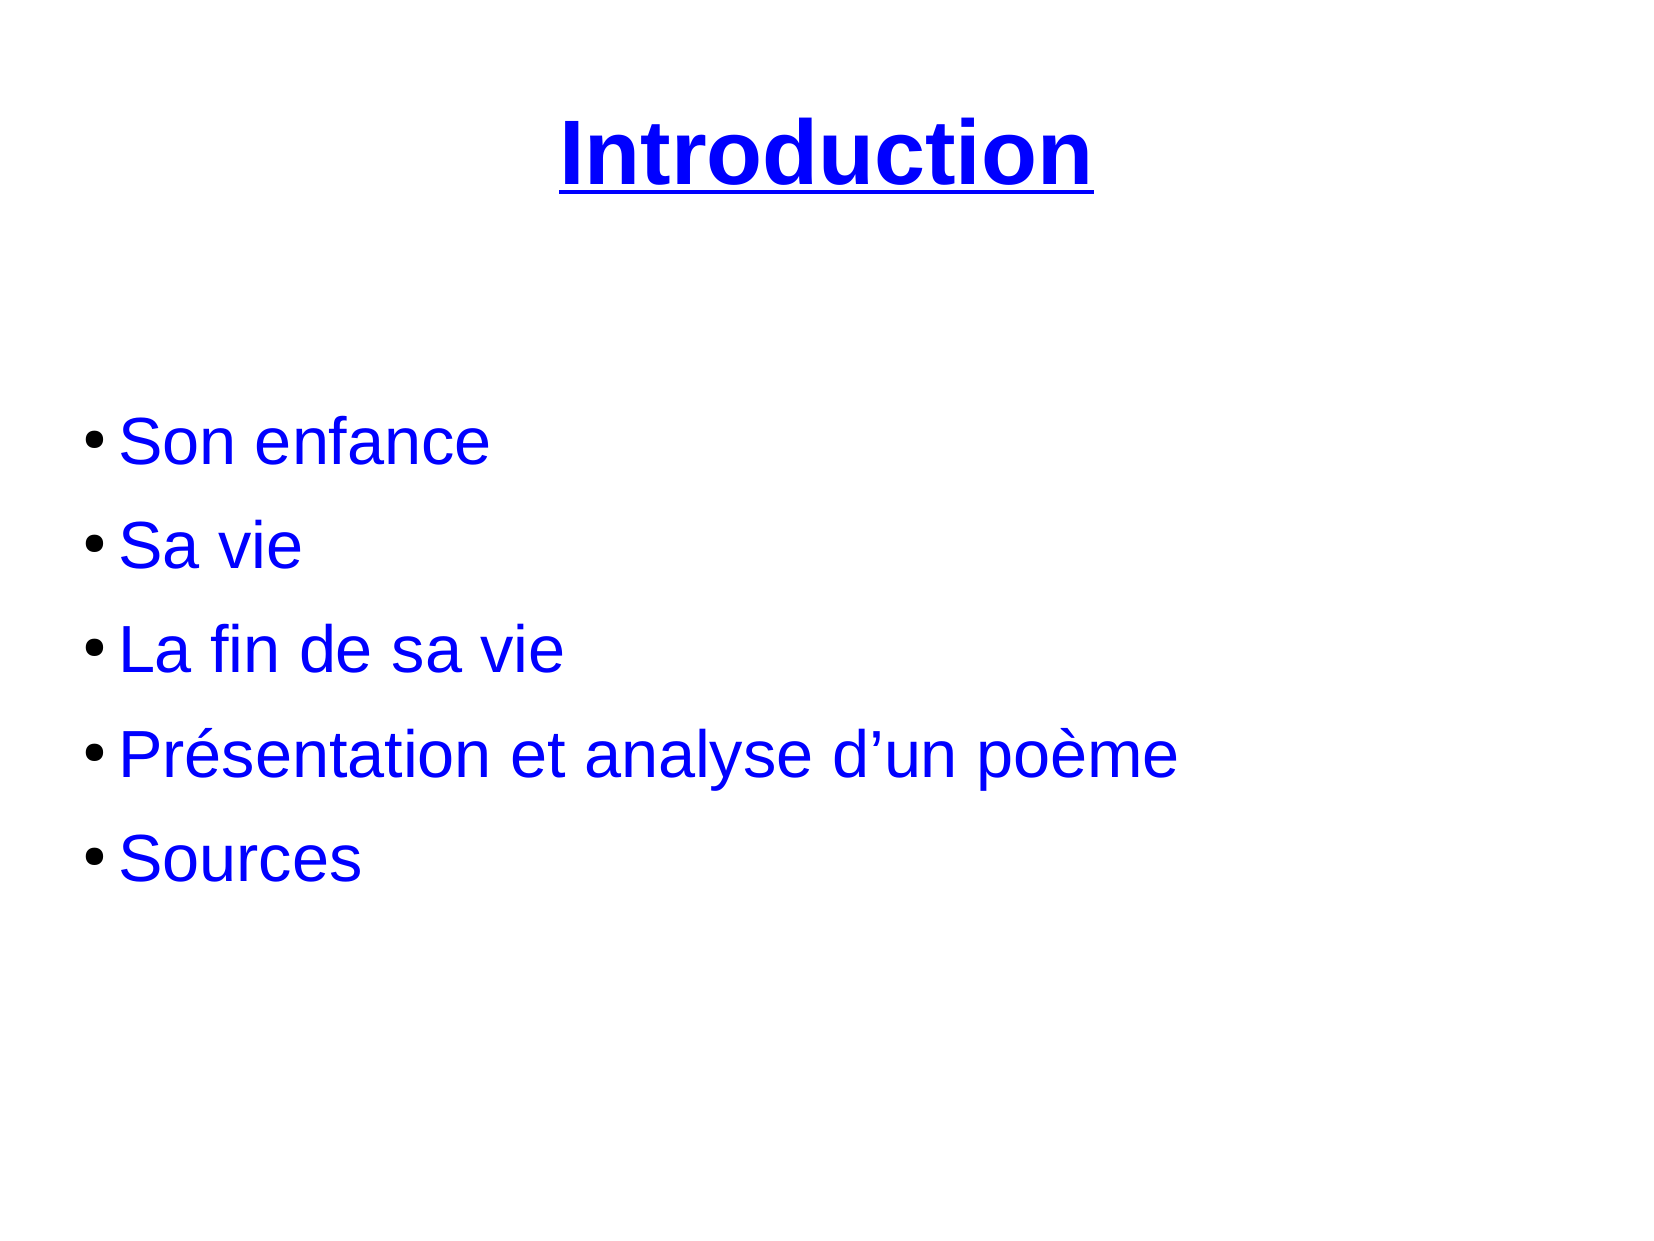

# Introduction
Son enfance
Sa vie
La fin de sa vie
Présentation et analyse d’un poème
Sources